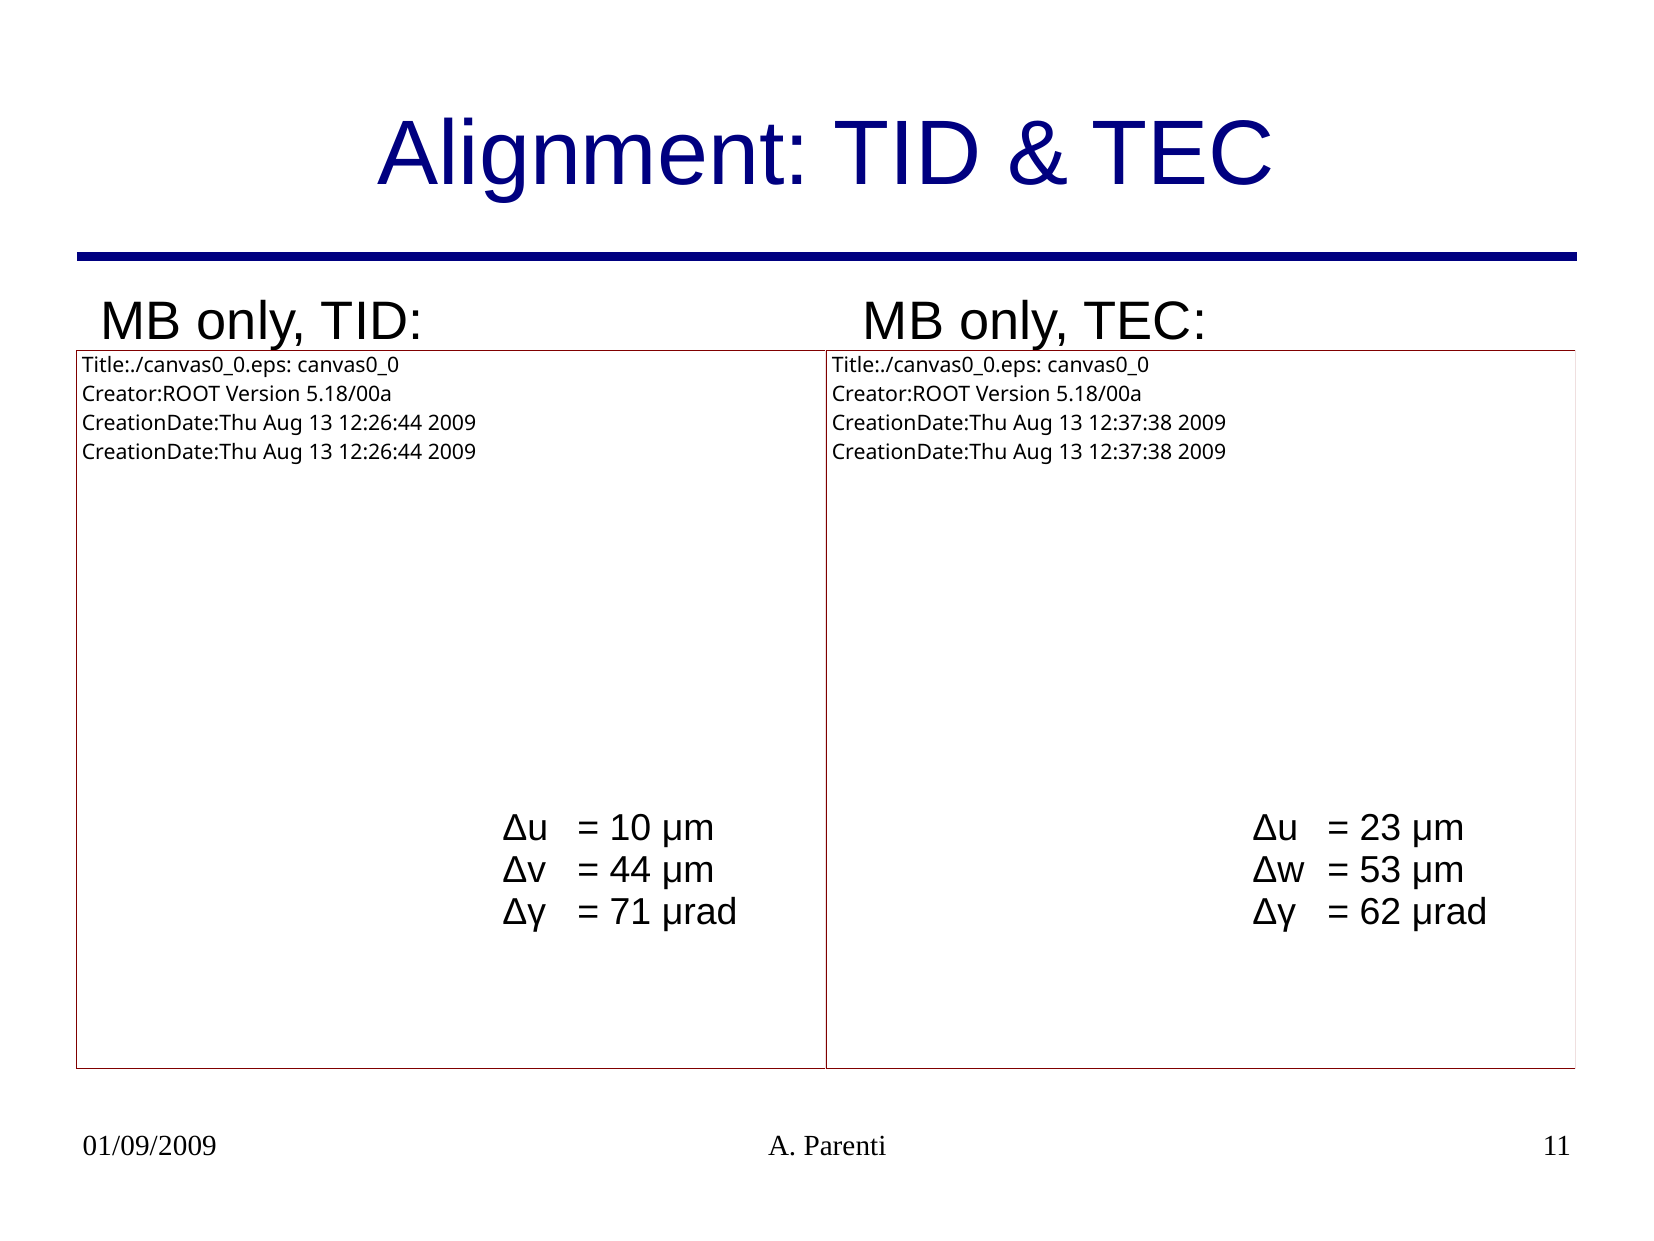

# Alignment: TID & TEC
MB only, TID:
MB only, TEC:
Δu	= 10 μm
Δv	= 44 μm
Δγ	= 71 μrad
Δu	= 23 μm
Δw	= 53 μm
Δγ	= 62 μrad
11